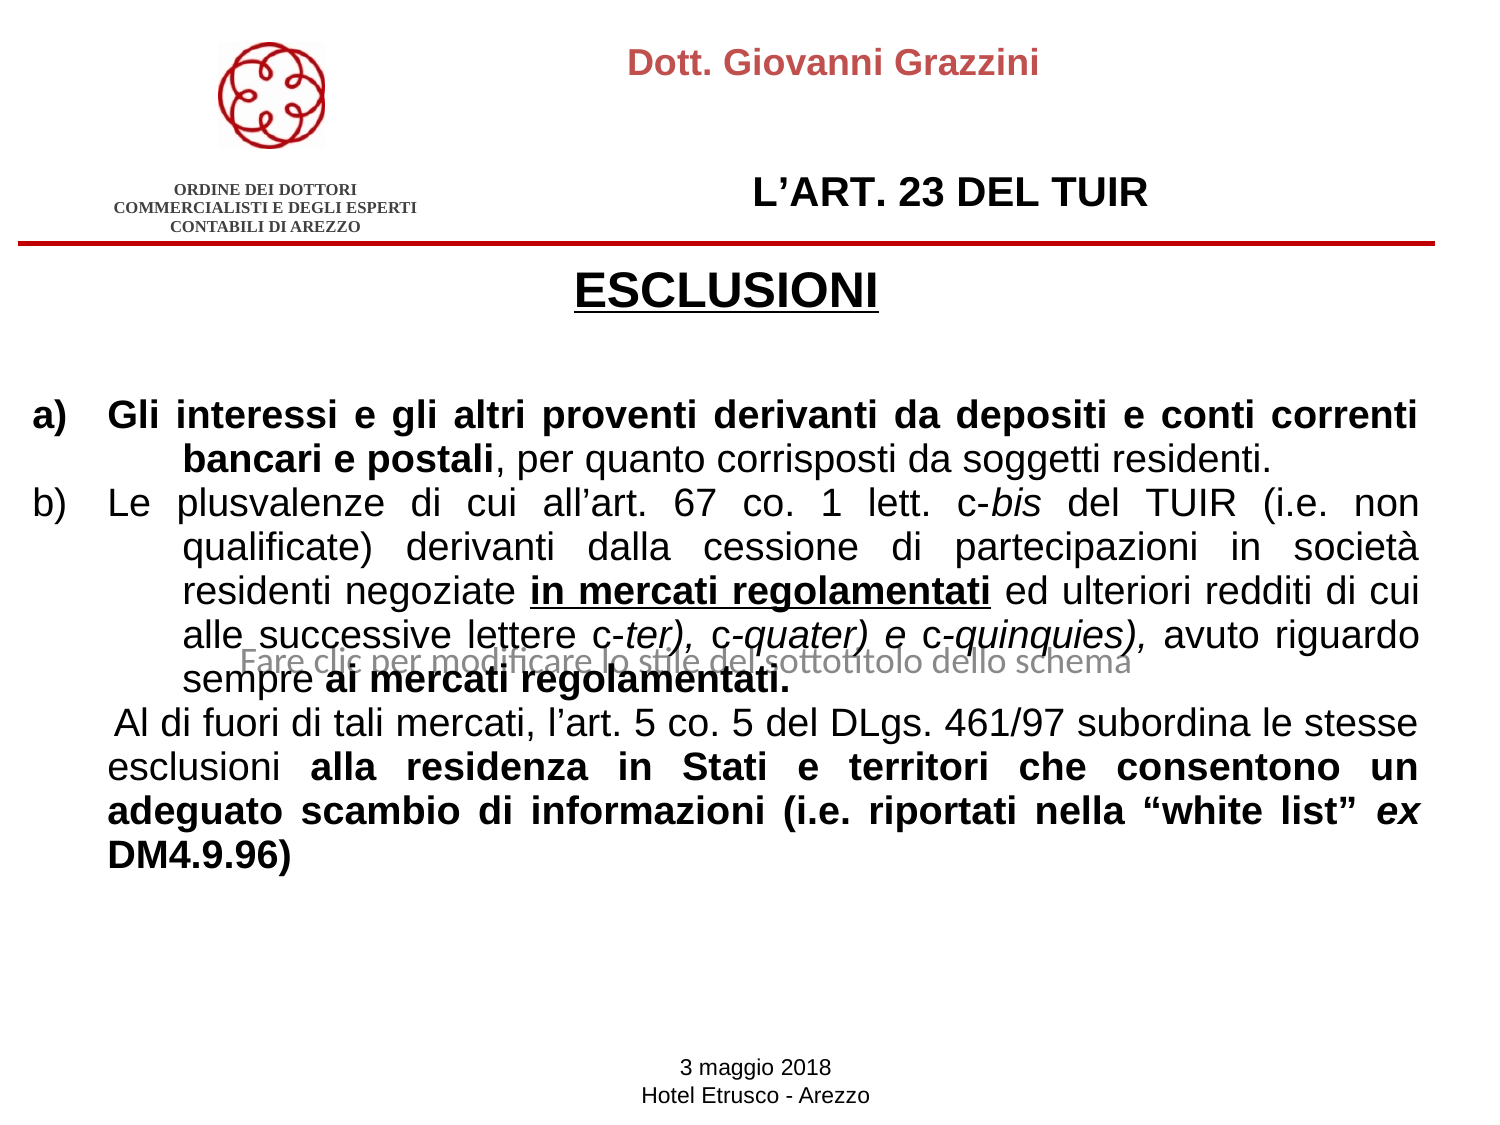

Dott. Giovanni Grazzini
L’ART. 23 DEL TUIR
ORDINE DEI DOTTORI
COMMERCIALISTI E DEGLI ESPERTI
CONTABILI DI AREZZO
ESCLUSIONI
Gli interessi e gli altri proventi derivanti da depositi e conti correnti bancari e postali, per quanto corrisposti da soggetti residenti.
Le plusvalenze di cui all’art. 67 co. 1 lett. c-bis del TUIR (i.e. non qualificate) derivanti dalla cessione di partecipazioni in società residenti negoziate in mercati regolamentati ed ulteriori redditi di cui alle successive lettere c-ter), c-quater) e c-quinquies), avuto riguardo sempre ai mercati regolamentati.
 Al di fuori di tali mercati, l’art. 5 co. 5 del DLgs. 461/97 subordina le stesse esclusioni alla residenza in Stati e territori che consentono un adeguato scambio di informazioni (i.e. riportati nella “white list” ex DM4.9.96)
3 maggio 2018
Hotel Etrusco - Arezzo